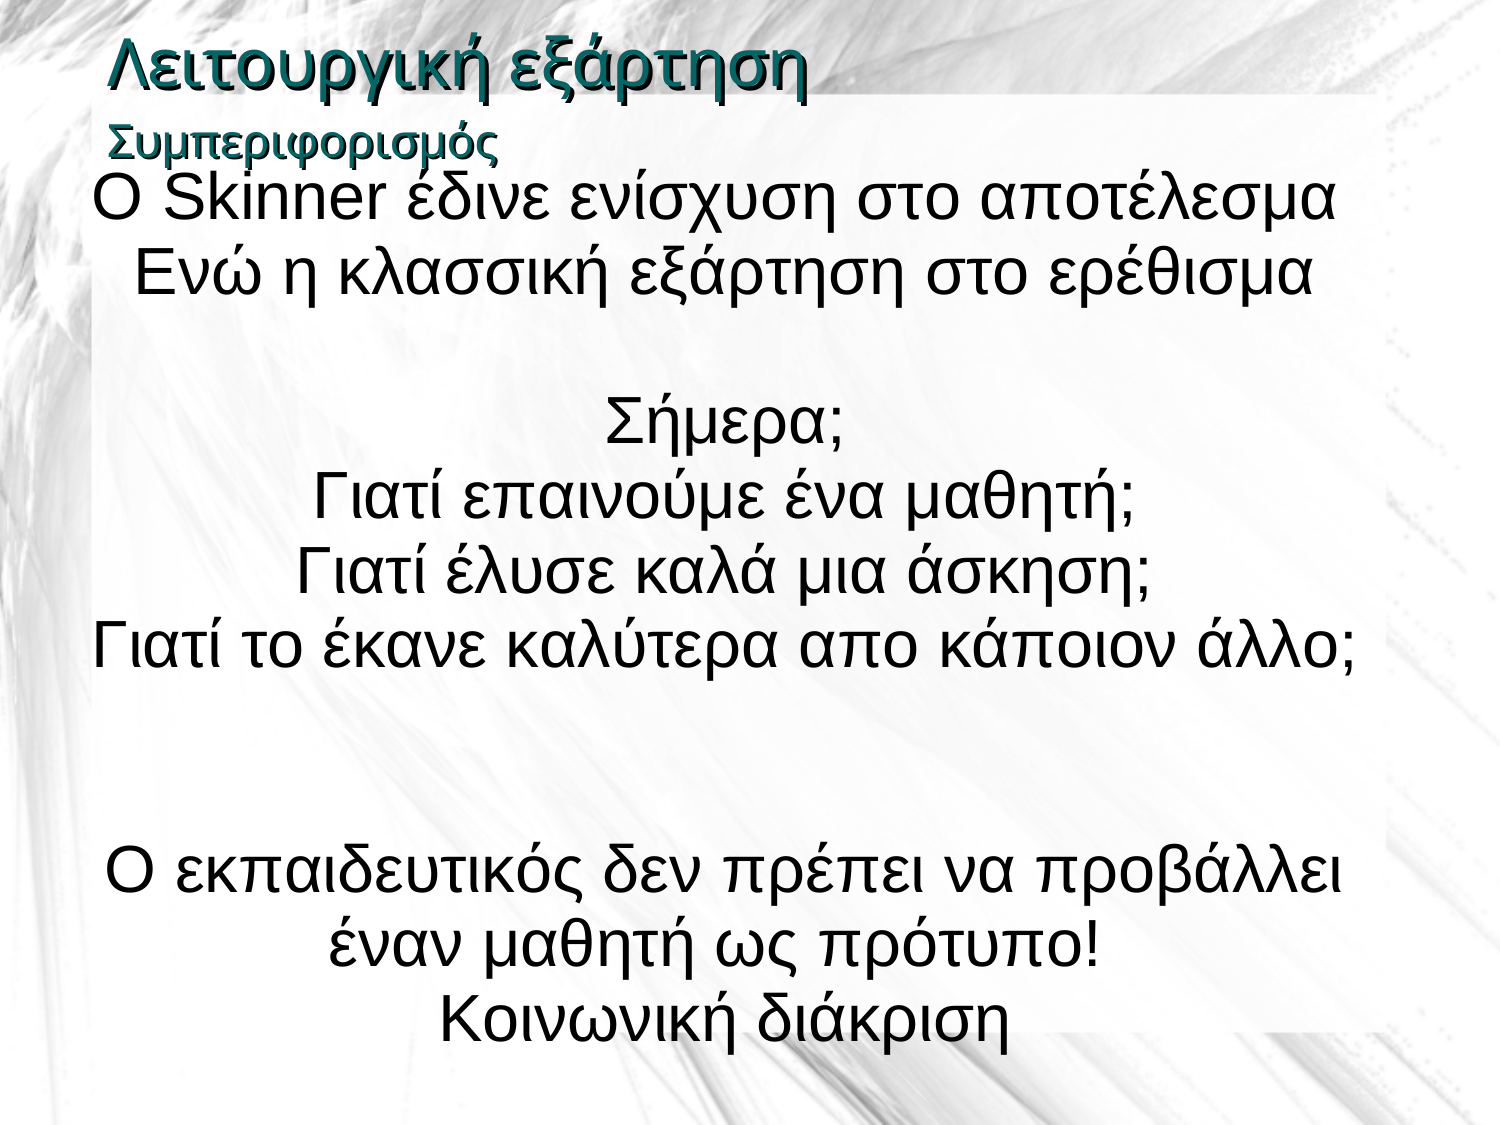

# Λειτουργική εξάρτηση Συμπεριφορισμός
Ο Skinner έδινε ενίσχυση στο αποτέλεσμα
Ενώ η κλασσική εξάρτηση στο ερέθισμα
Σήμερα;
Γιατί επαινούμε ένα μαθητή;
Γιατί έλυσε καλά μια άσκηση;
Γιατί το έκανε καλύτερα απο κάποιον άλλο;
Ο εκπαιδευτικός δεν πρέπει να προβάλλει έναν μαθητή ως πρότυπο!
Κοινωνική διάκριση